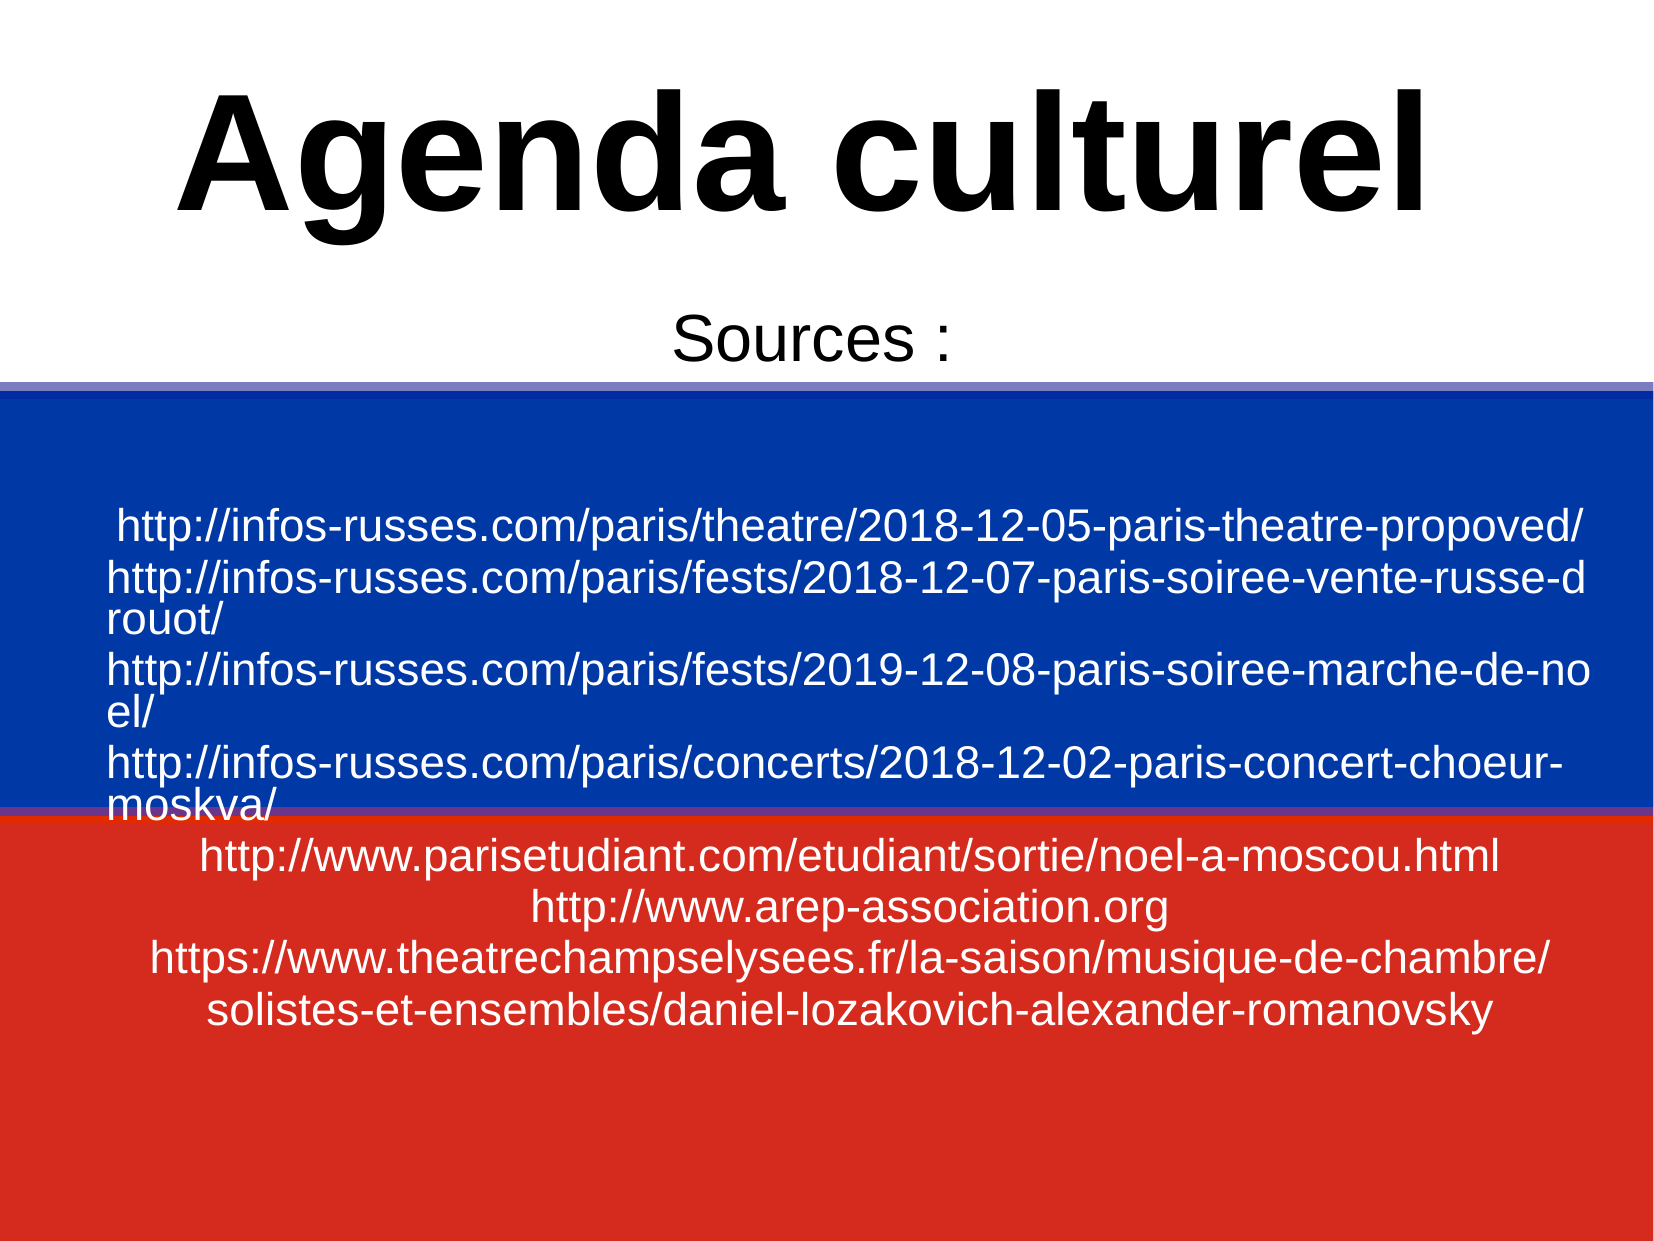

# Agenda culturel
Sources :
http://infos-russes.com/paris/theatre/2018-12-05-paris-theatre-propoved/
http://infos-russes.com/paris/fests/2018-12-07-paris-soiree-vente-russe-drouot/
http://infos-russes.com/paris/fests/2019-12-08-paris-soiree-marche-de-noel/
http://infos-russes.com/paris/concerts/2018-12-02-paris-concert-choeur-moskva/
http://www.parisetudiant.com/etudiant/sortie/noel-a-moscou.html
http://www.arep-association.org
https://www.theatrechampselysees.fr/la-saison/musique-de-chambre/solistes-et-ensembles/daniel-lozakovich-alexander-romanovsky